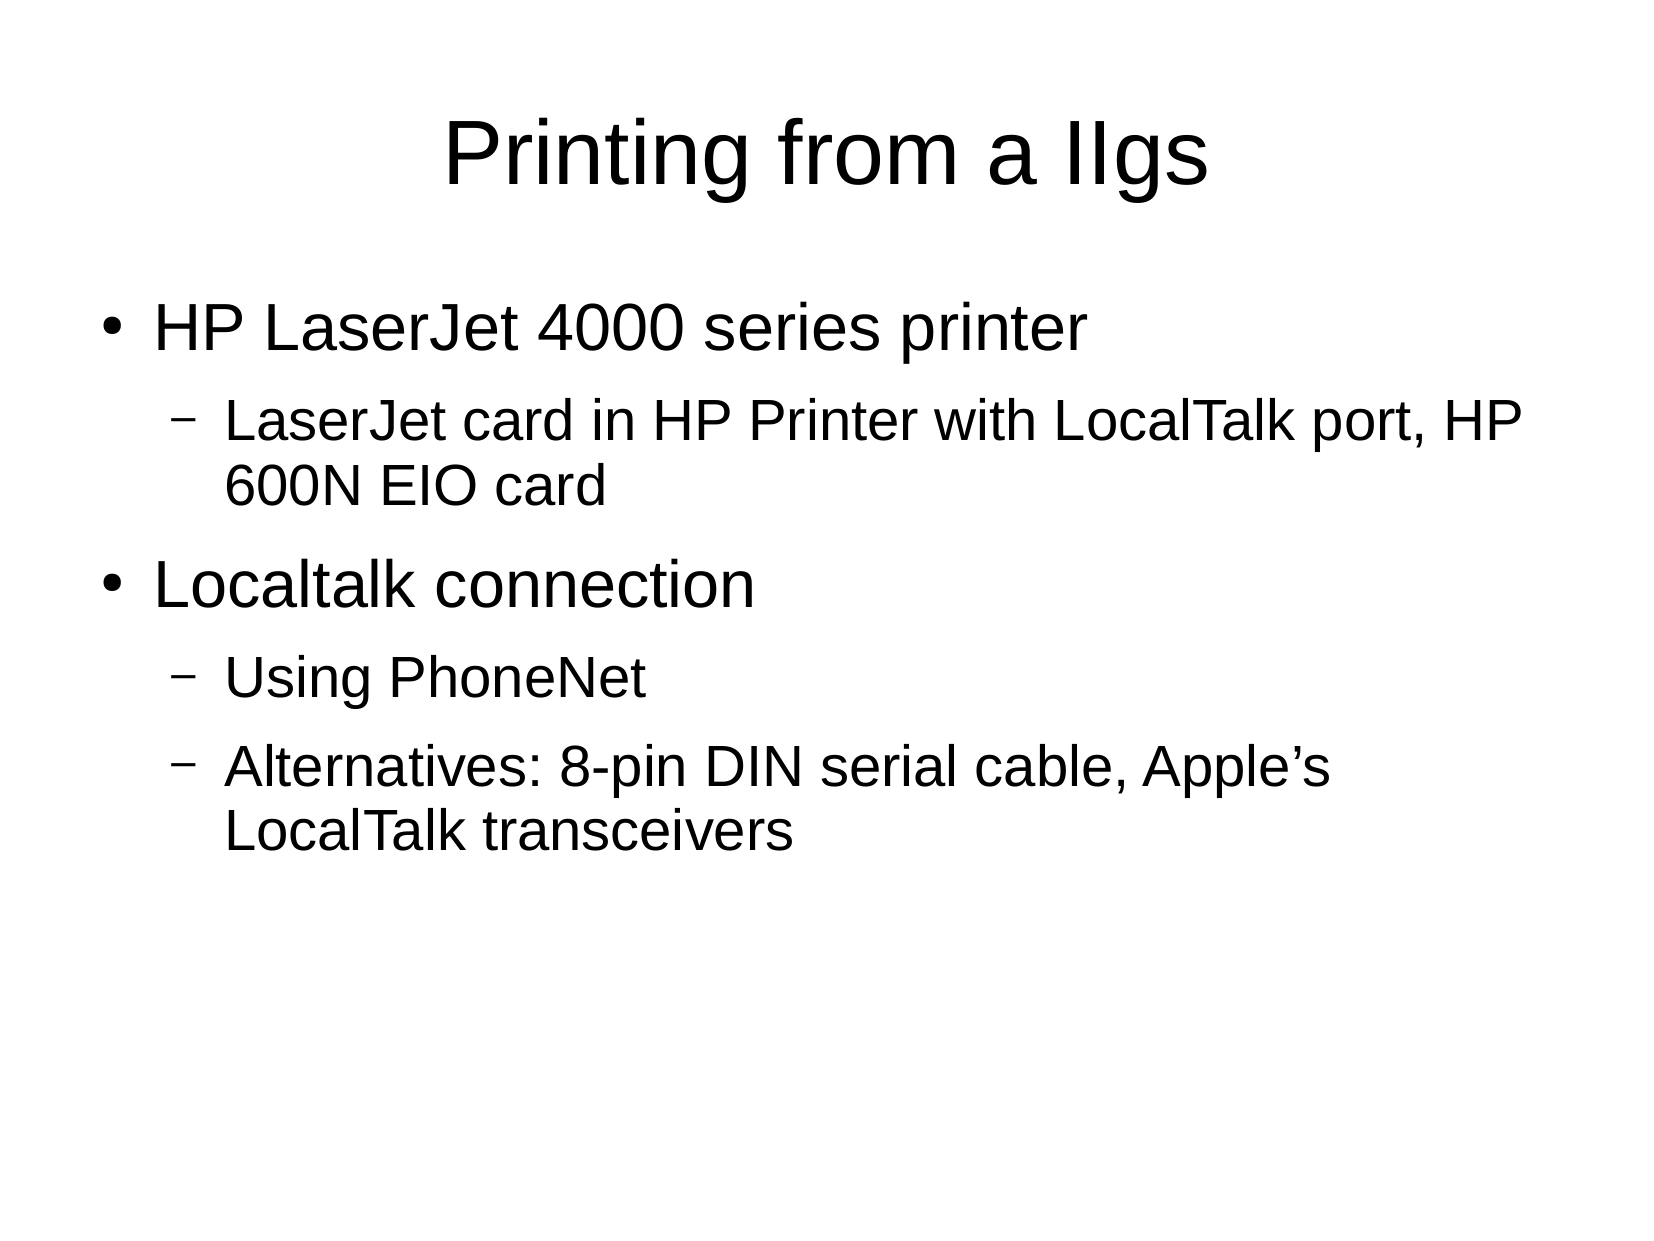

# Printing from a IIgs
HP LaserJet 4000 series printer
LaserJet card in HP Printer with LocalTalk port, HP 600N EIO card
Localtalk connection
Using PhoneNet
Alternatives: 8-pin DIN serial cable, Apple’s LocalTalk transceivers